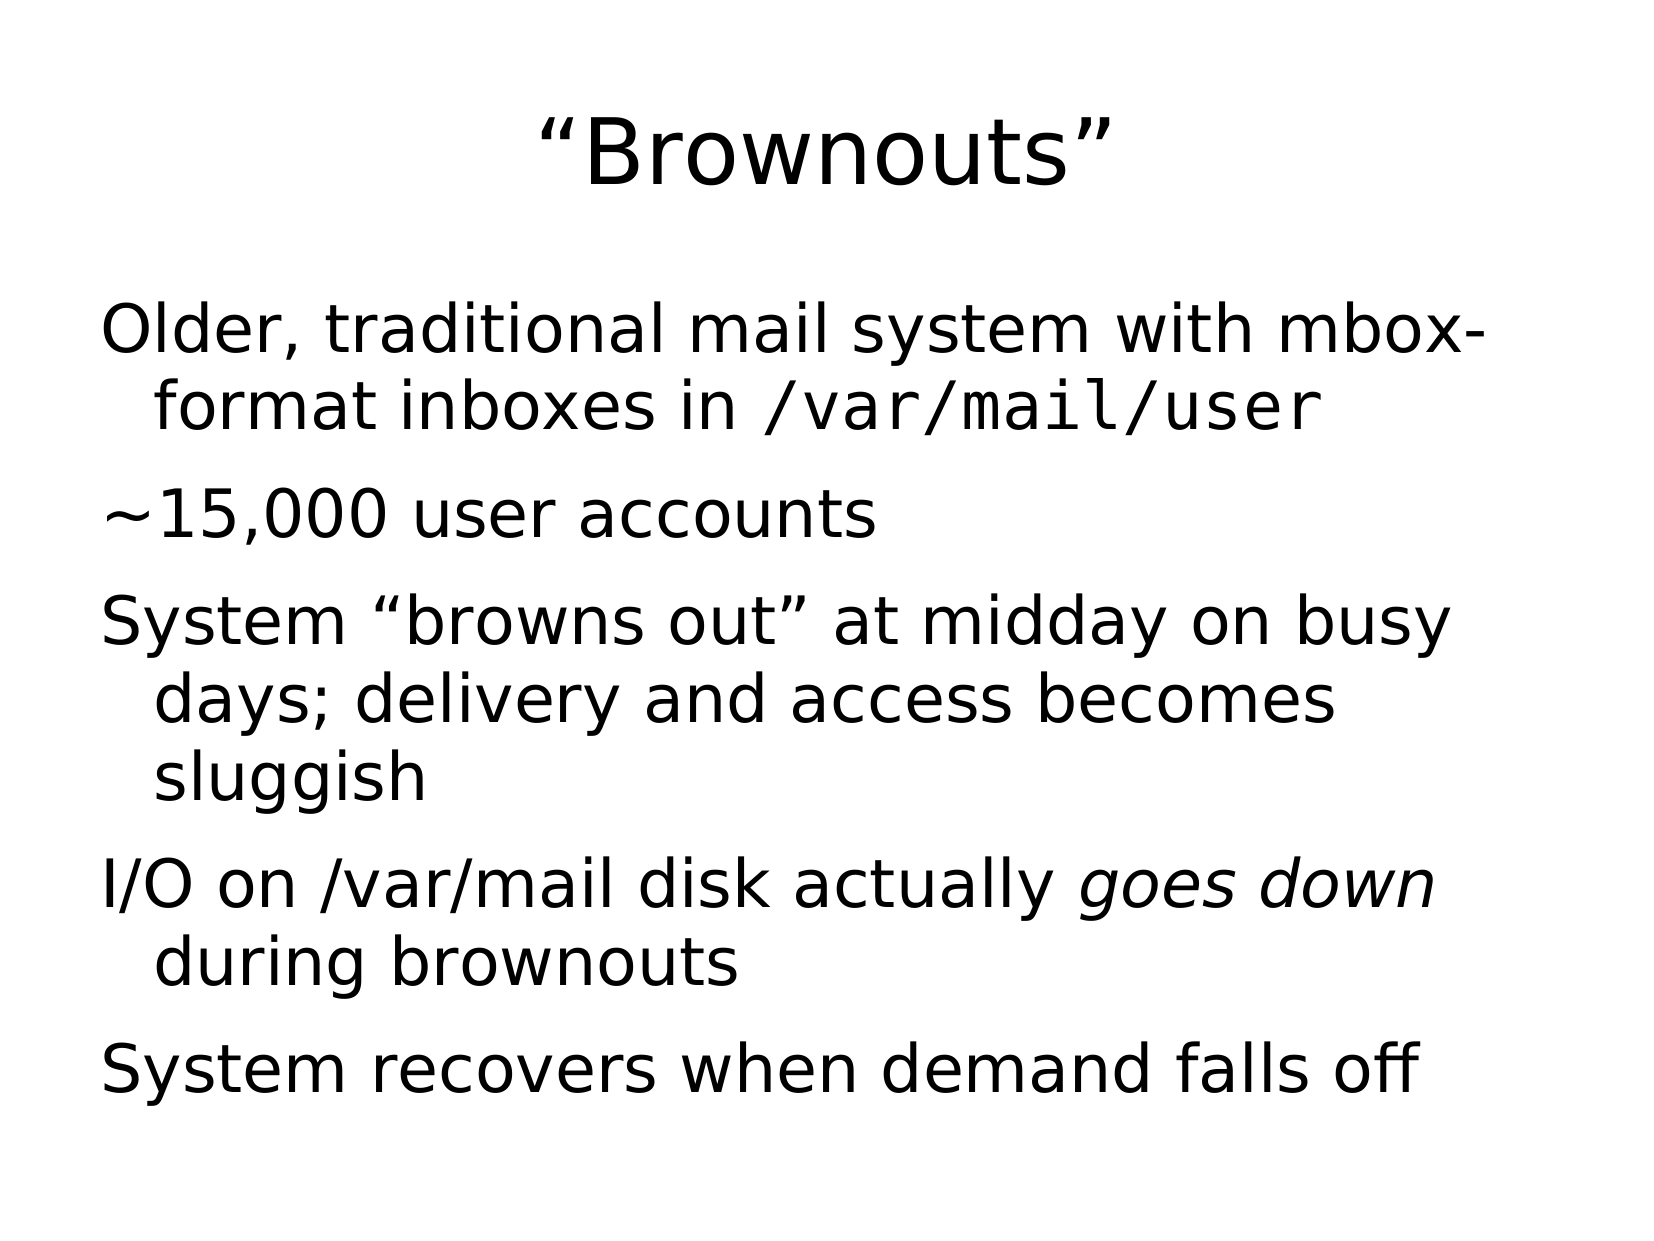

# “Brownouts”
Older, traditional mail system with mbox-format inboxes in /var/mail/user
~15,000 user accounts
System “browns out” at midday on busy days; delivery and access becomes sluggish
I/O on /var/mail disk actually goes down during brownouts
System recovers when demand falls off